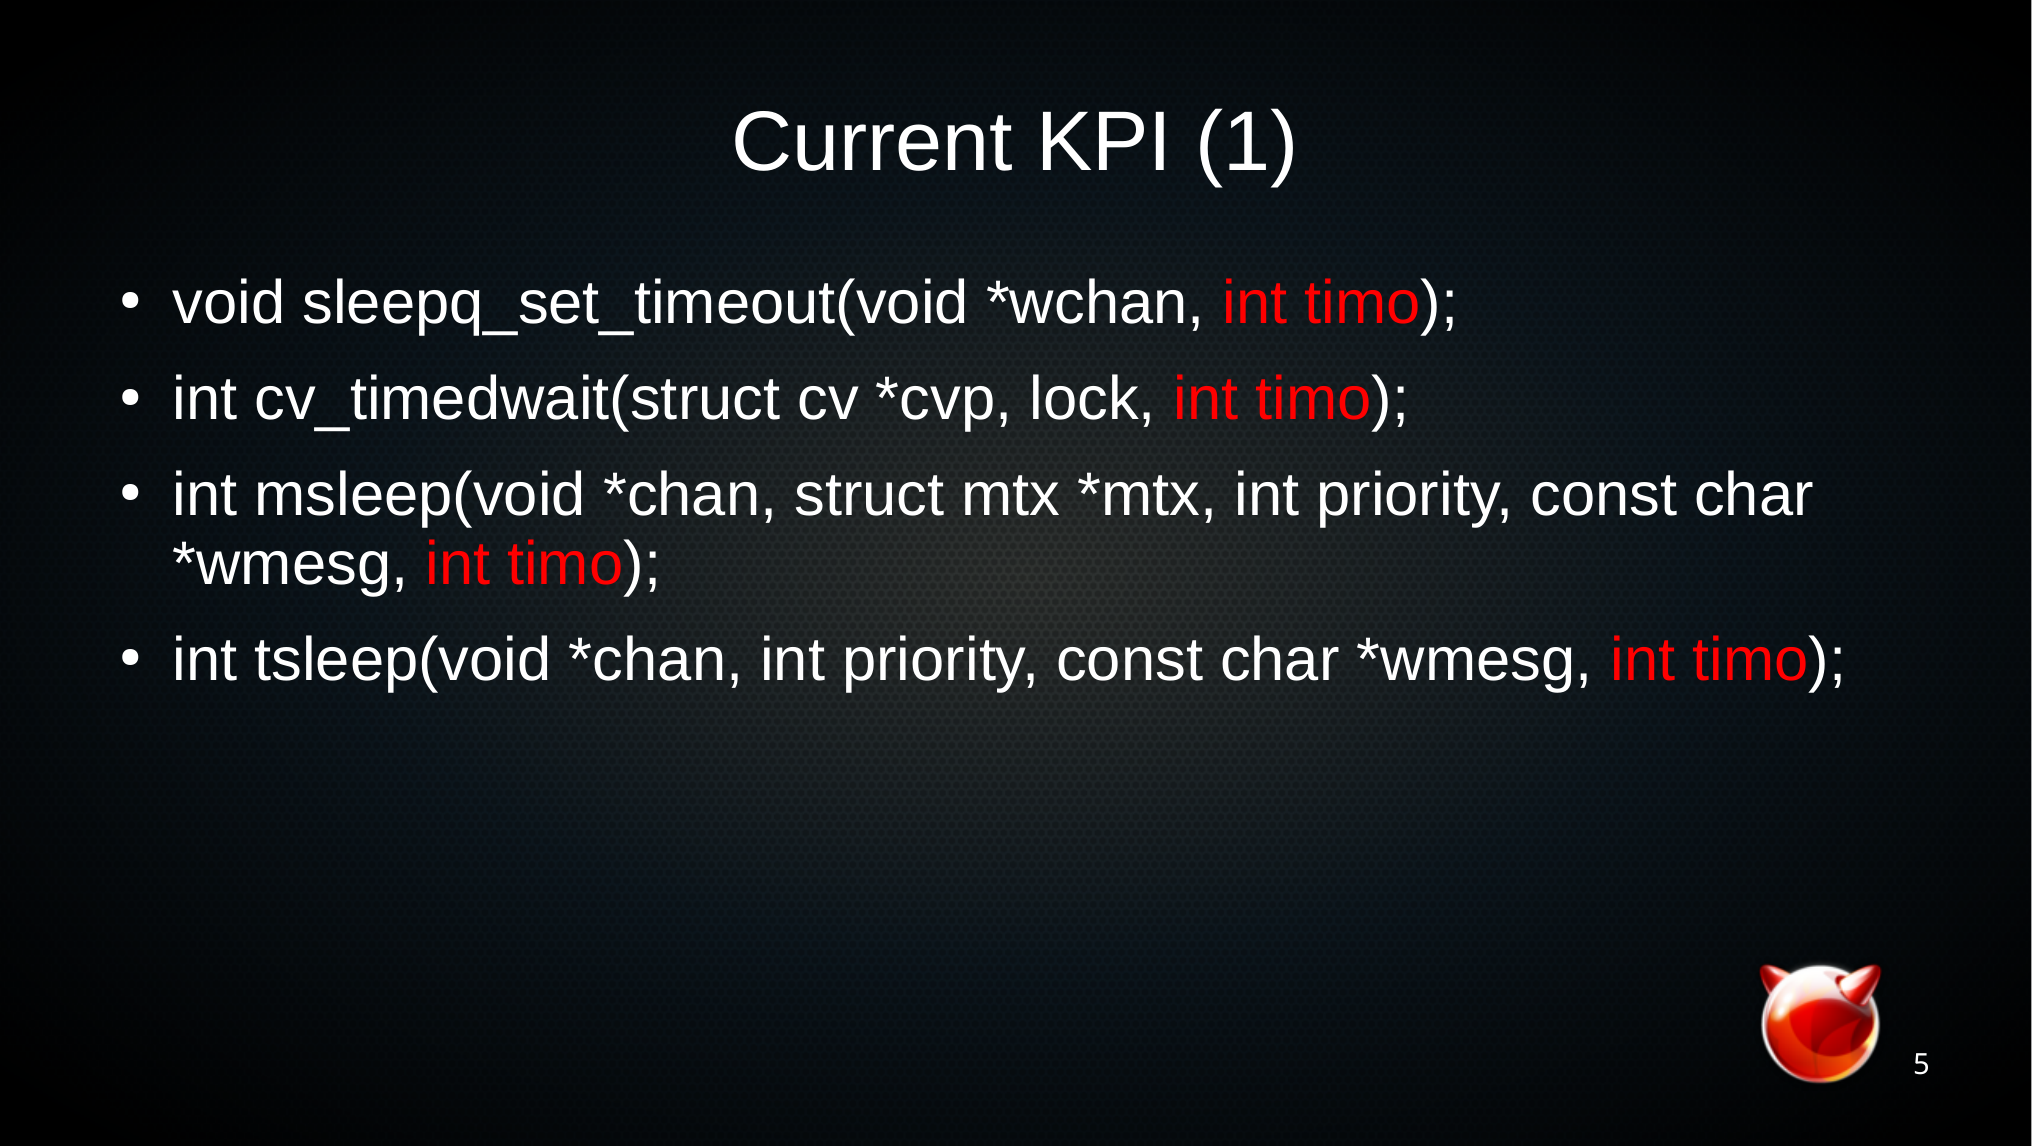

# Current KPI (1)
void sleepq_set_timeout(void *wchan, int timo);
int cv_timedwait(struct cv *cvp, lock, int timo);
int msleep(void *chan, struct mtx *mtx, int priority, const char *wmesg, int timo);
int tsleep(void *chan, int priority, const char *wmesg, int timo);
5